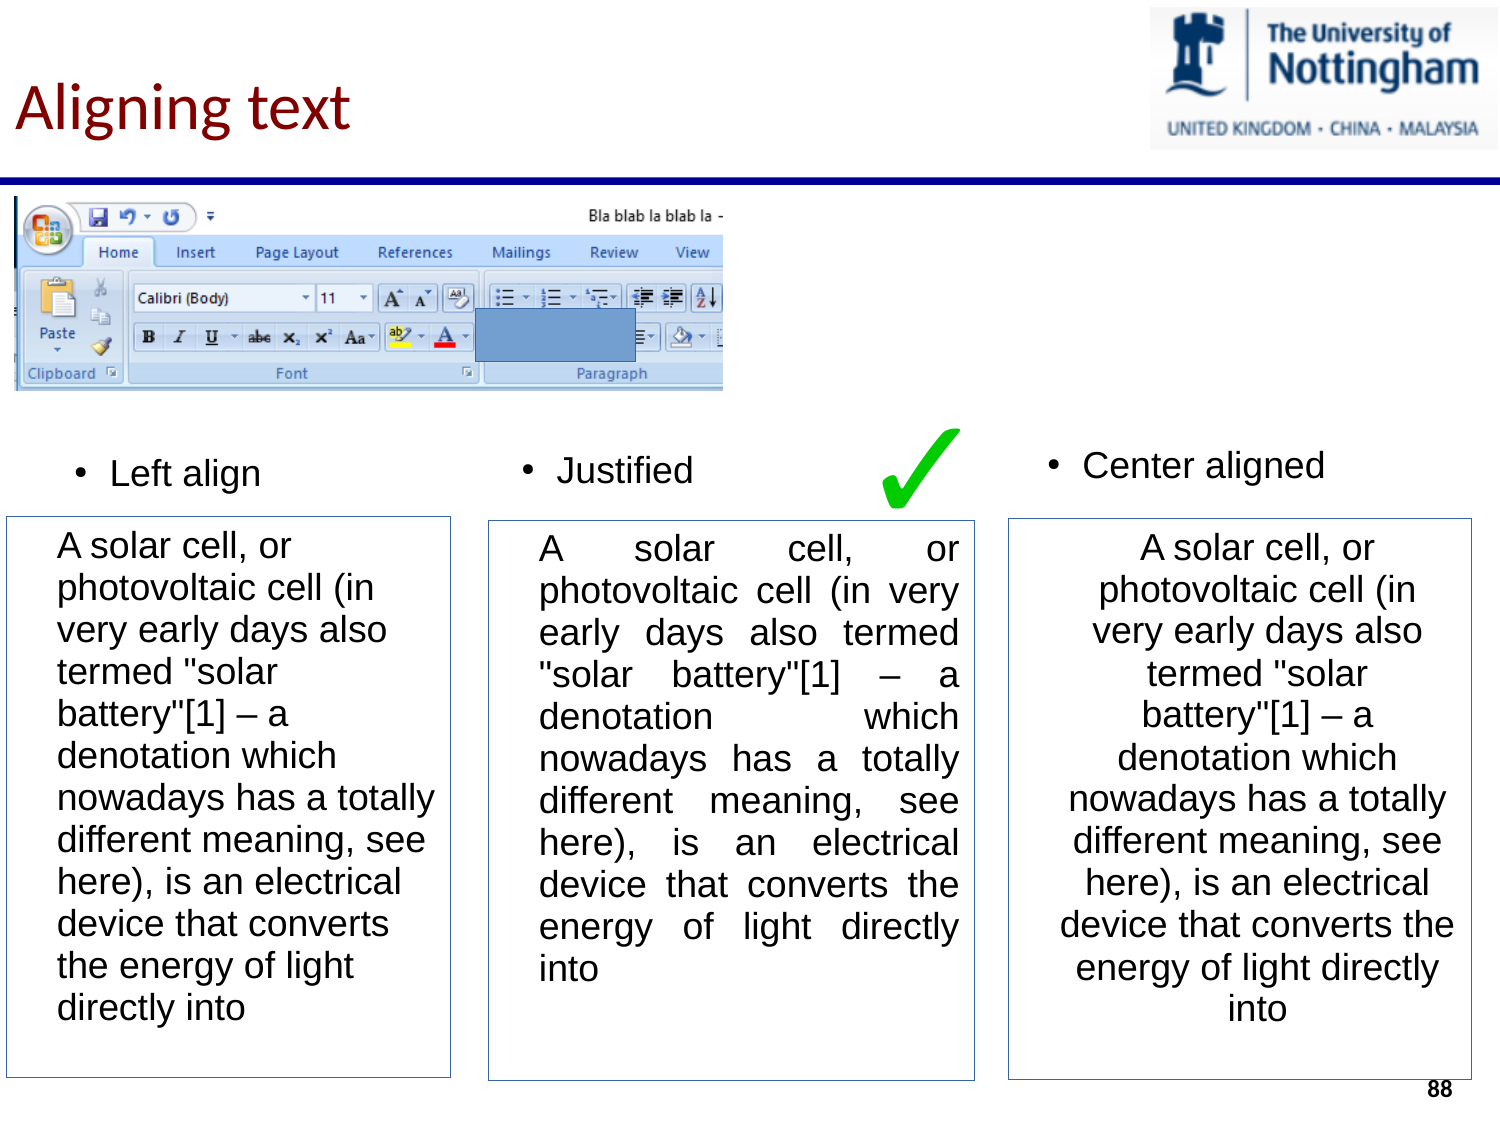

# Aligning text
✓
Center aligned
Justified
Left align
A solar cell, or photovoltaic cell (in very early days also termed "solar battery"[1] – a denotation which nowadays has a totally different meaning, see here), is an electrical device that converts the energy of light directly into
A solar cell, or photovoltaic cell (in very early days also termed "solar battery"[1] – a denotation which nowadays has a totally different meaning, see here), is an electrical device that converts the energy of light directly into
A solar cell, or photovoltaic cell (in very early days also termed "solar battery"[1] – a denotation which nowadays has a totally different meaning, see here), is an electrical device that converts the energy of light directly into